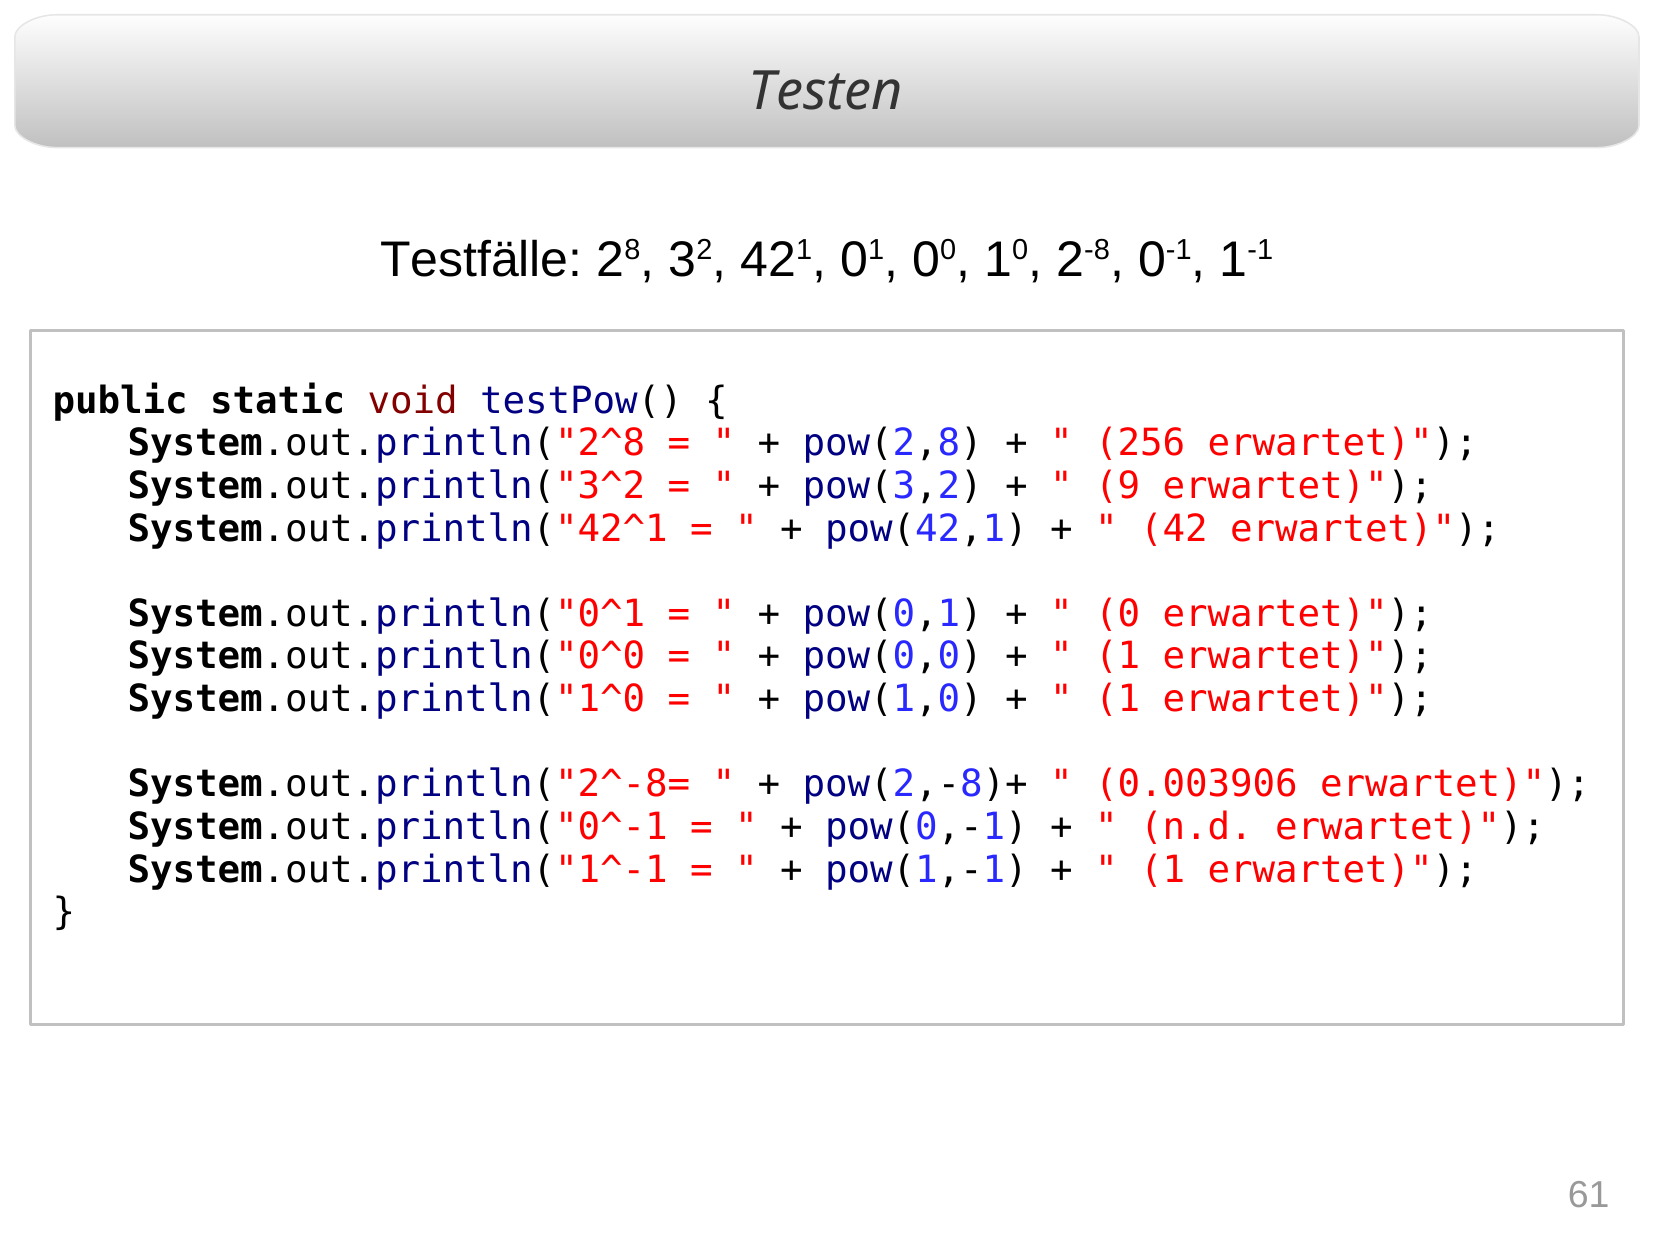

# Testen
Testfälle: 28, 32, 421, 01, 00, 10, 2-8, 0-1, 1-1
public static void testPow() {
	System.out.println("2^8 = " + pow(2,8) + " (256 erwartet)");
	System.out.println("3^2 = " + pow(3,2) + " (9 erwartet)");
	System.out.println("42^1 = " + pow(42,1) + " (42 erwartet)");
	System.out.println("0^1 = " + pow(0,1) + " (0 erwartet)");
	System.out.println("0^0 = " + pow(0,0) + " (1 erwartet)");
	System.out.println("1^0 = " + pow(1,0) + " (1 erwartet)");
	System.out.println("2^-8= " + pow(2,-8)+ " (0.003906 erwartet)");
	System.out.println("0^-1 = " + pow(0,-1) + " (n.d. erwartet)");
	System.out.println("1^-1 = " + pow(1,-1) + " (1 erwartet)");
}